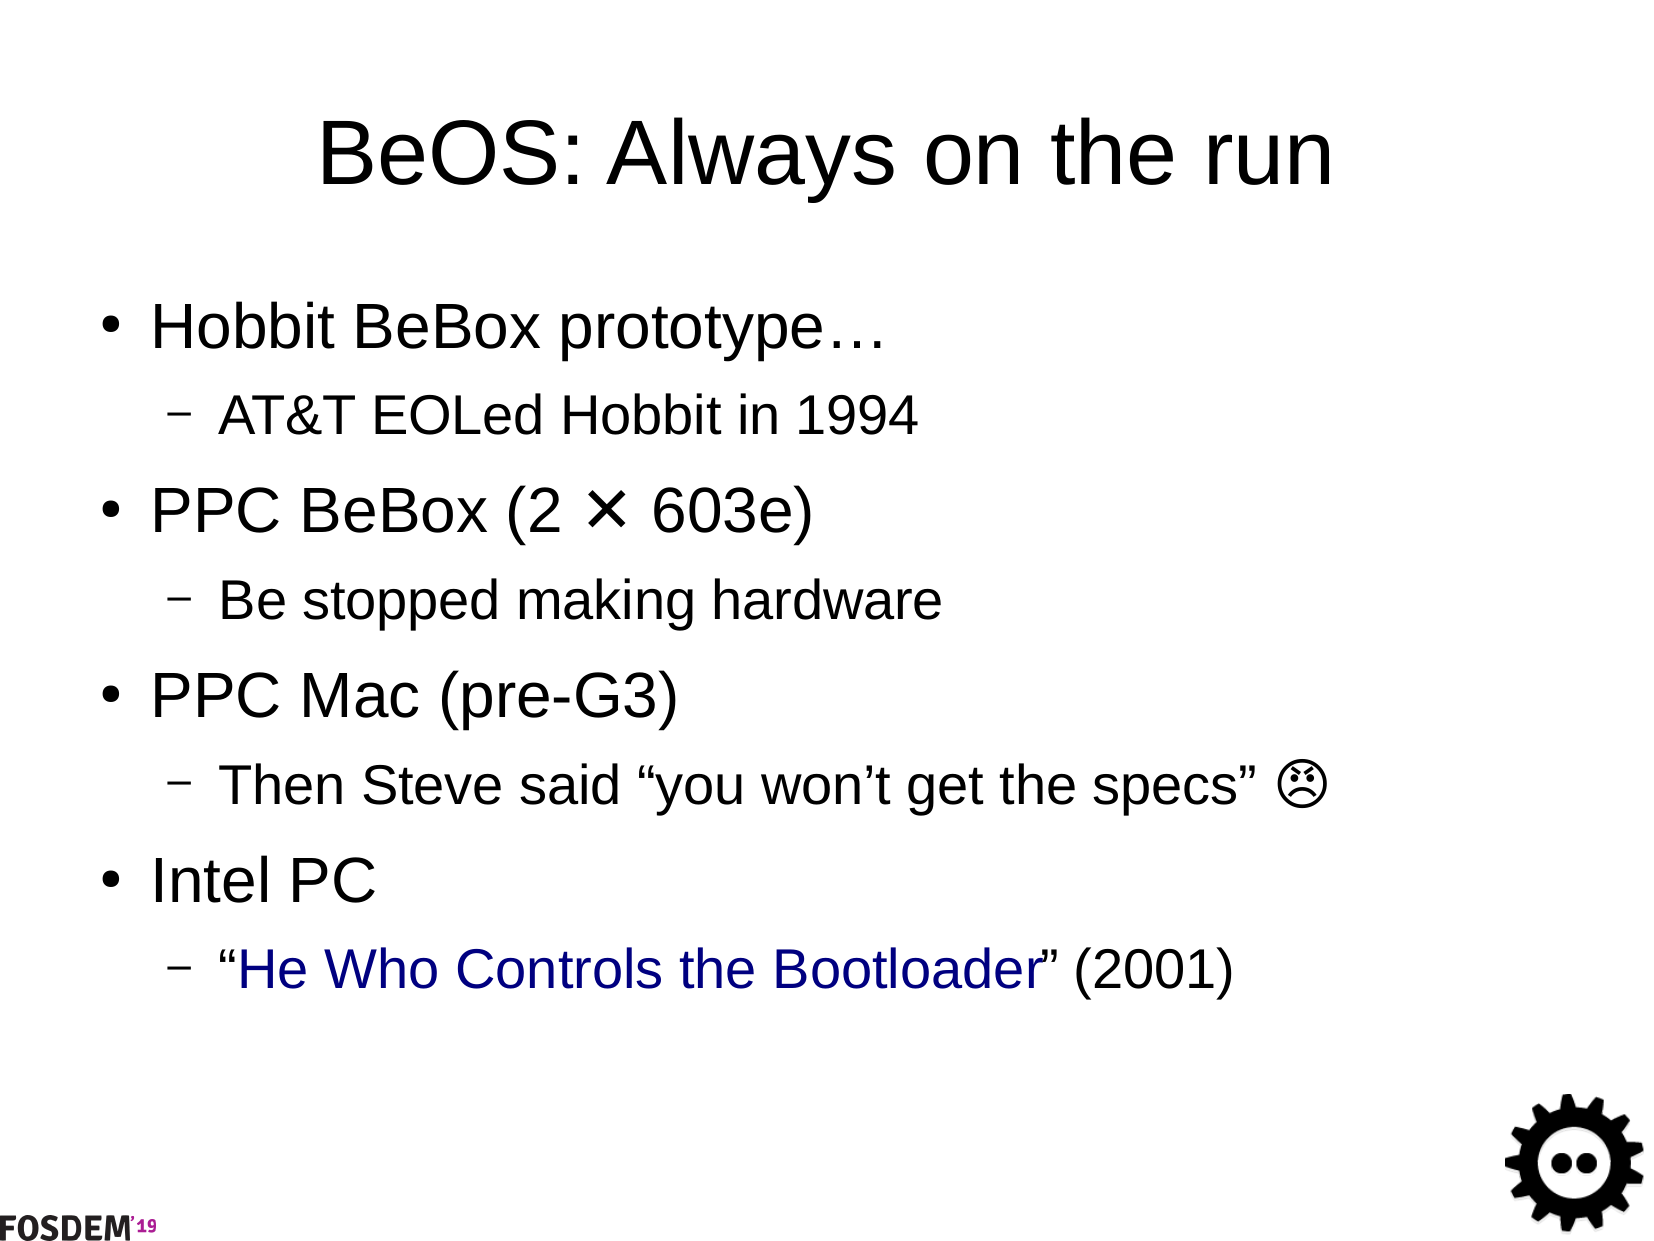

# BeOS: Always on the run
Hobbit BeBox prototype…
AT&T EOLed Hobbit in 1994
PPC BeBox (2 ✕ 603e)
Be stopped making hardware
PPC Mac (pre-G3)
Then Steve said “you won’t get the specs” 😠
Intel PC
“He Who Controls the Bootloader” (2001)